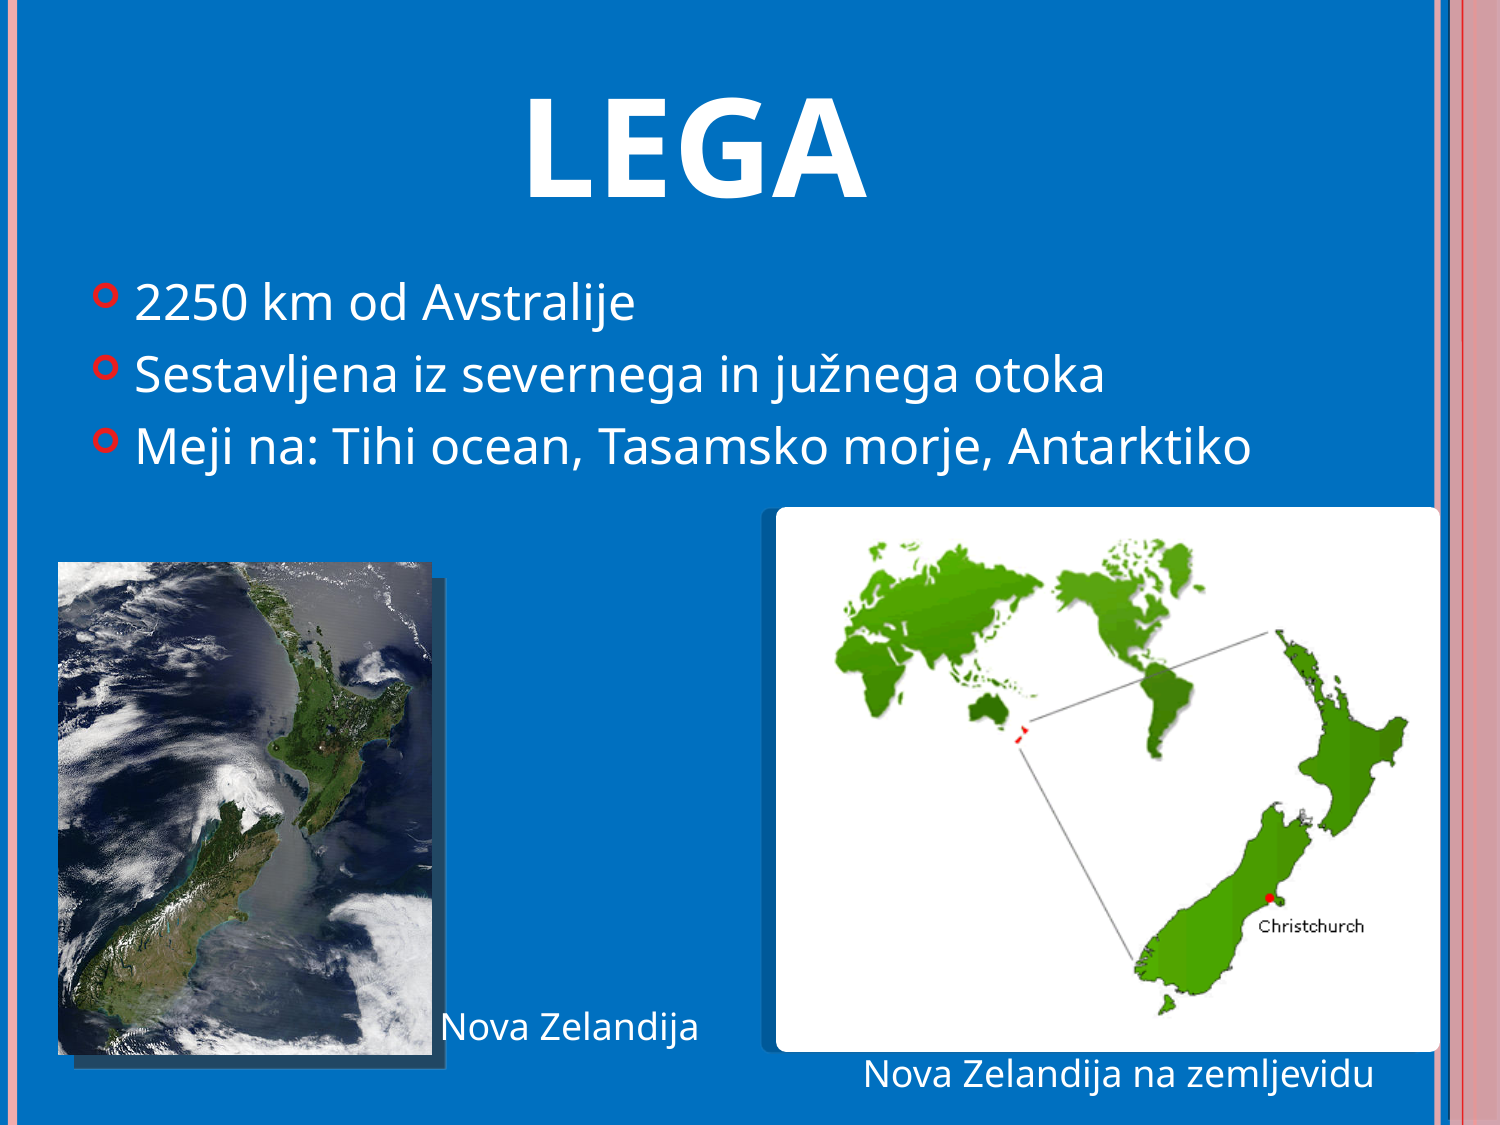

# lega
2250 km od Avstralije
Sestavljena iz severnega in južnega otoka
Meji na: Tihi ocean, Tasamsko morje, Antarktiko
Nova Zelandija
Nova Zelandija na zemljevidu